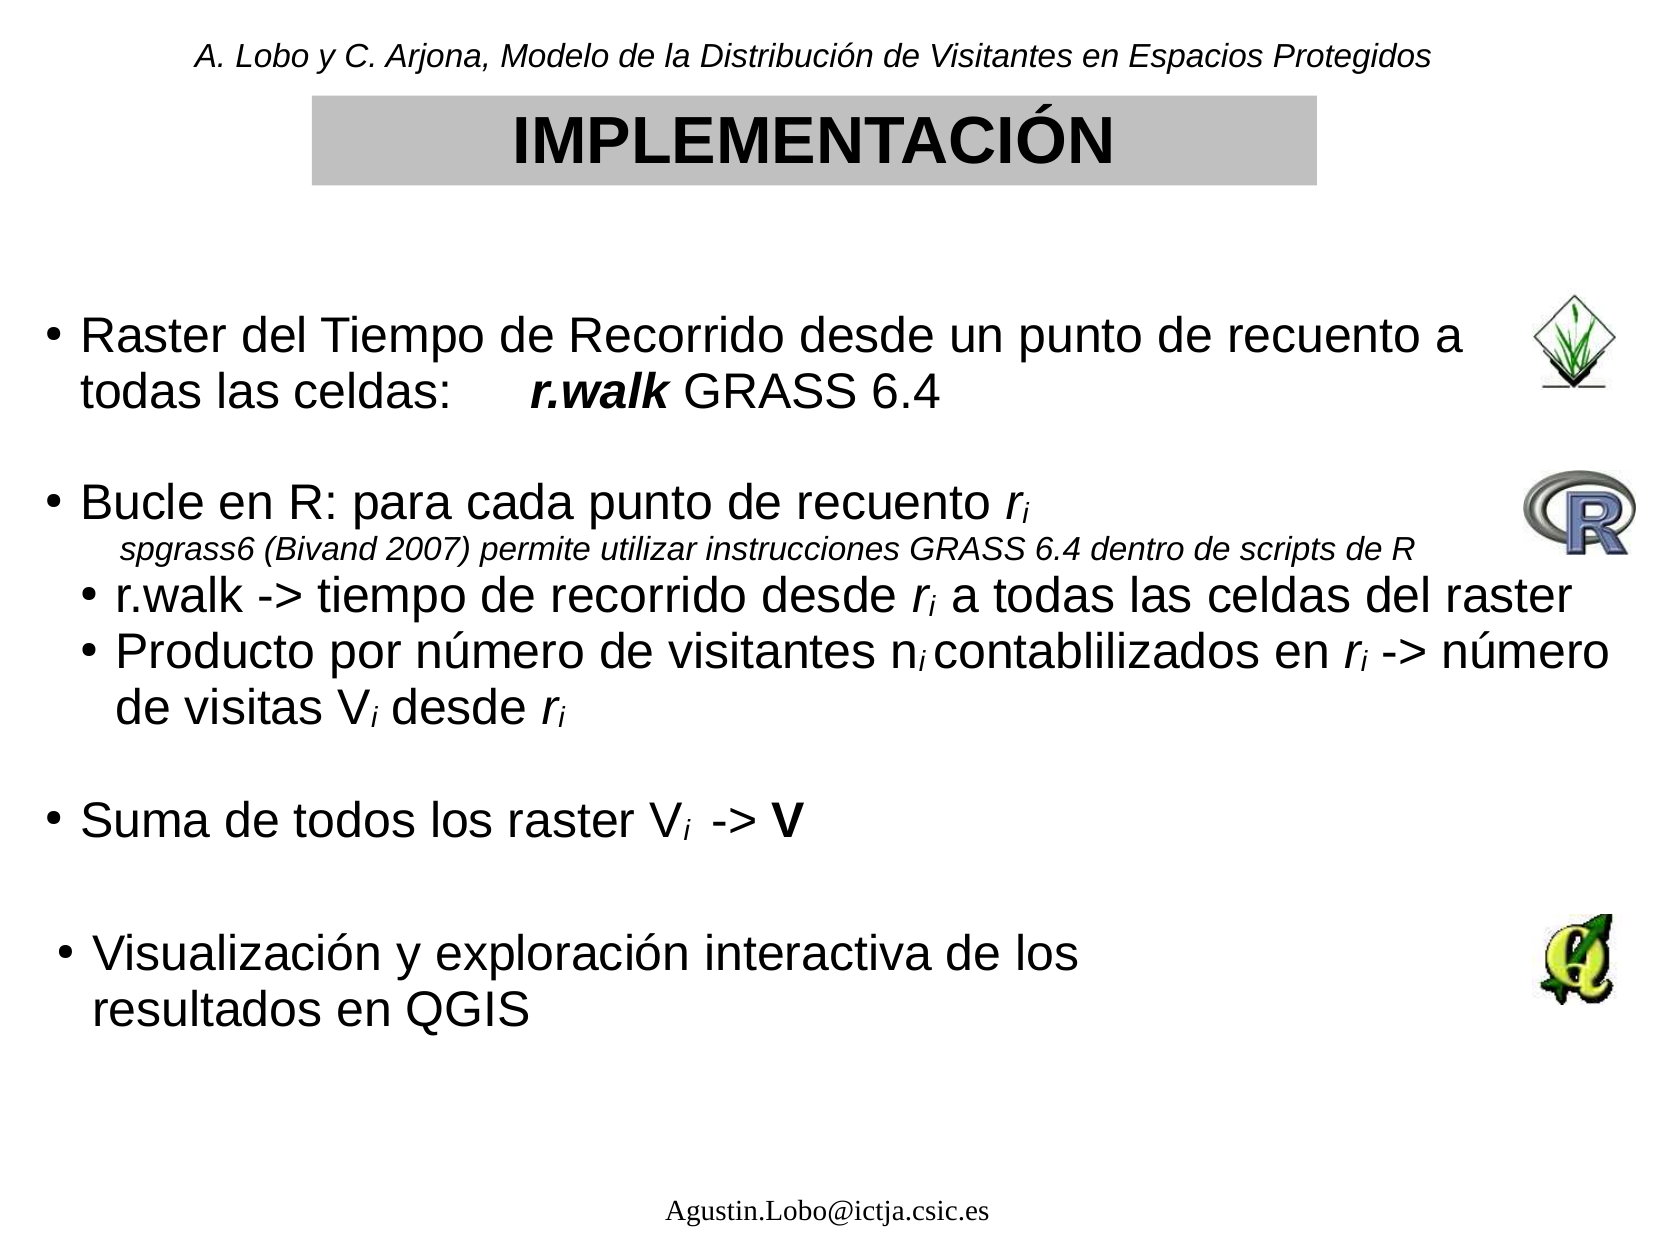

IMPLEMENTACIÓN
Raster del Tiempo de Recorrido desde un punto de recuento a
todas las celdas:		r.walk GRASS 6.4
Bucle en R: para cada punto de recuento ri
	spgrass6 (Bivand 2007) permite utilizar instrucciones GRASS 6.4 dentro de scripts de R
r.walk -> tiempo de recorrido desde ri a todas las celdas del raster
Producto por número de visitantes ni contablilizados en ri -> número de visitas Vi desde ri
Suma de todos los raster Vi -> V
Visualización y exploración interactiva de los resultados en QGIS